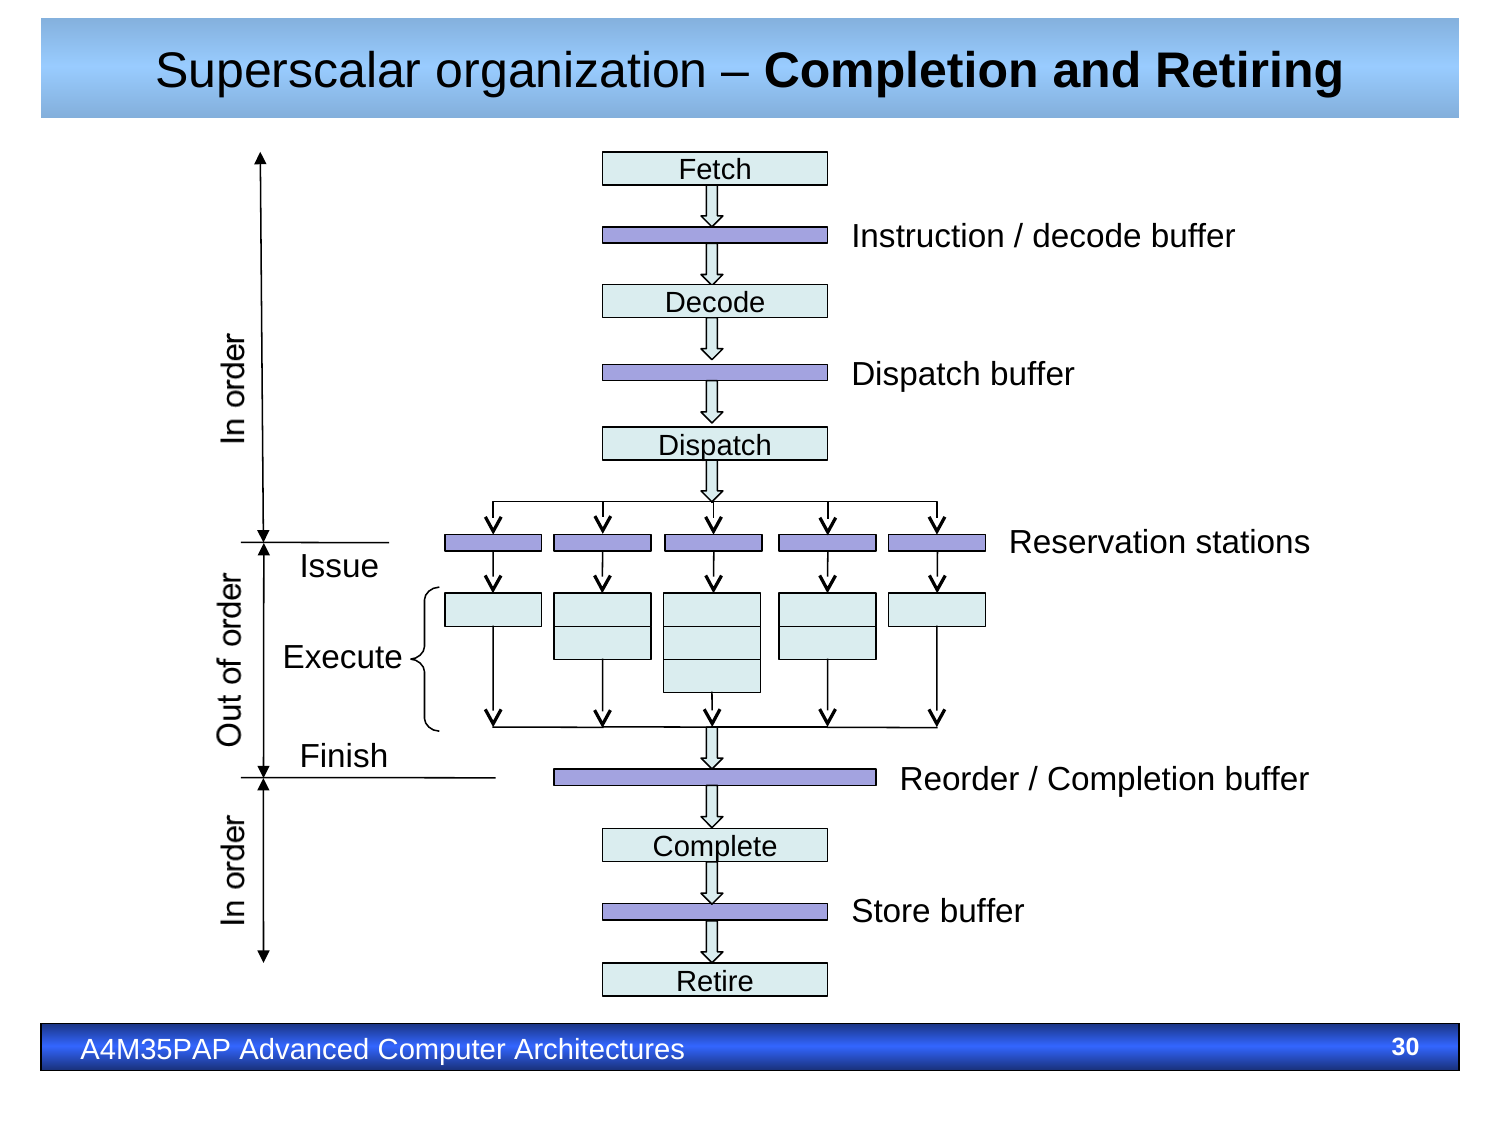

# Superscalar organization – Completion and Retiring
Fetch
Instruction / decode buffer
Decode
Dispatch buffer
Dispatch
Reservation stations
Issue
Execute
Finish
Reorder / Completion buffer
Complete
Store buffer
Retire
30